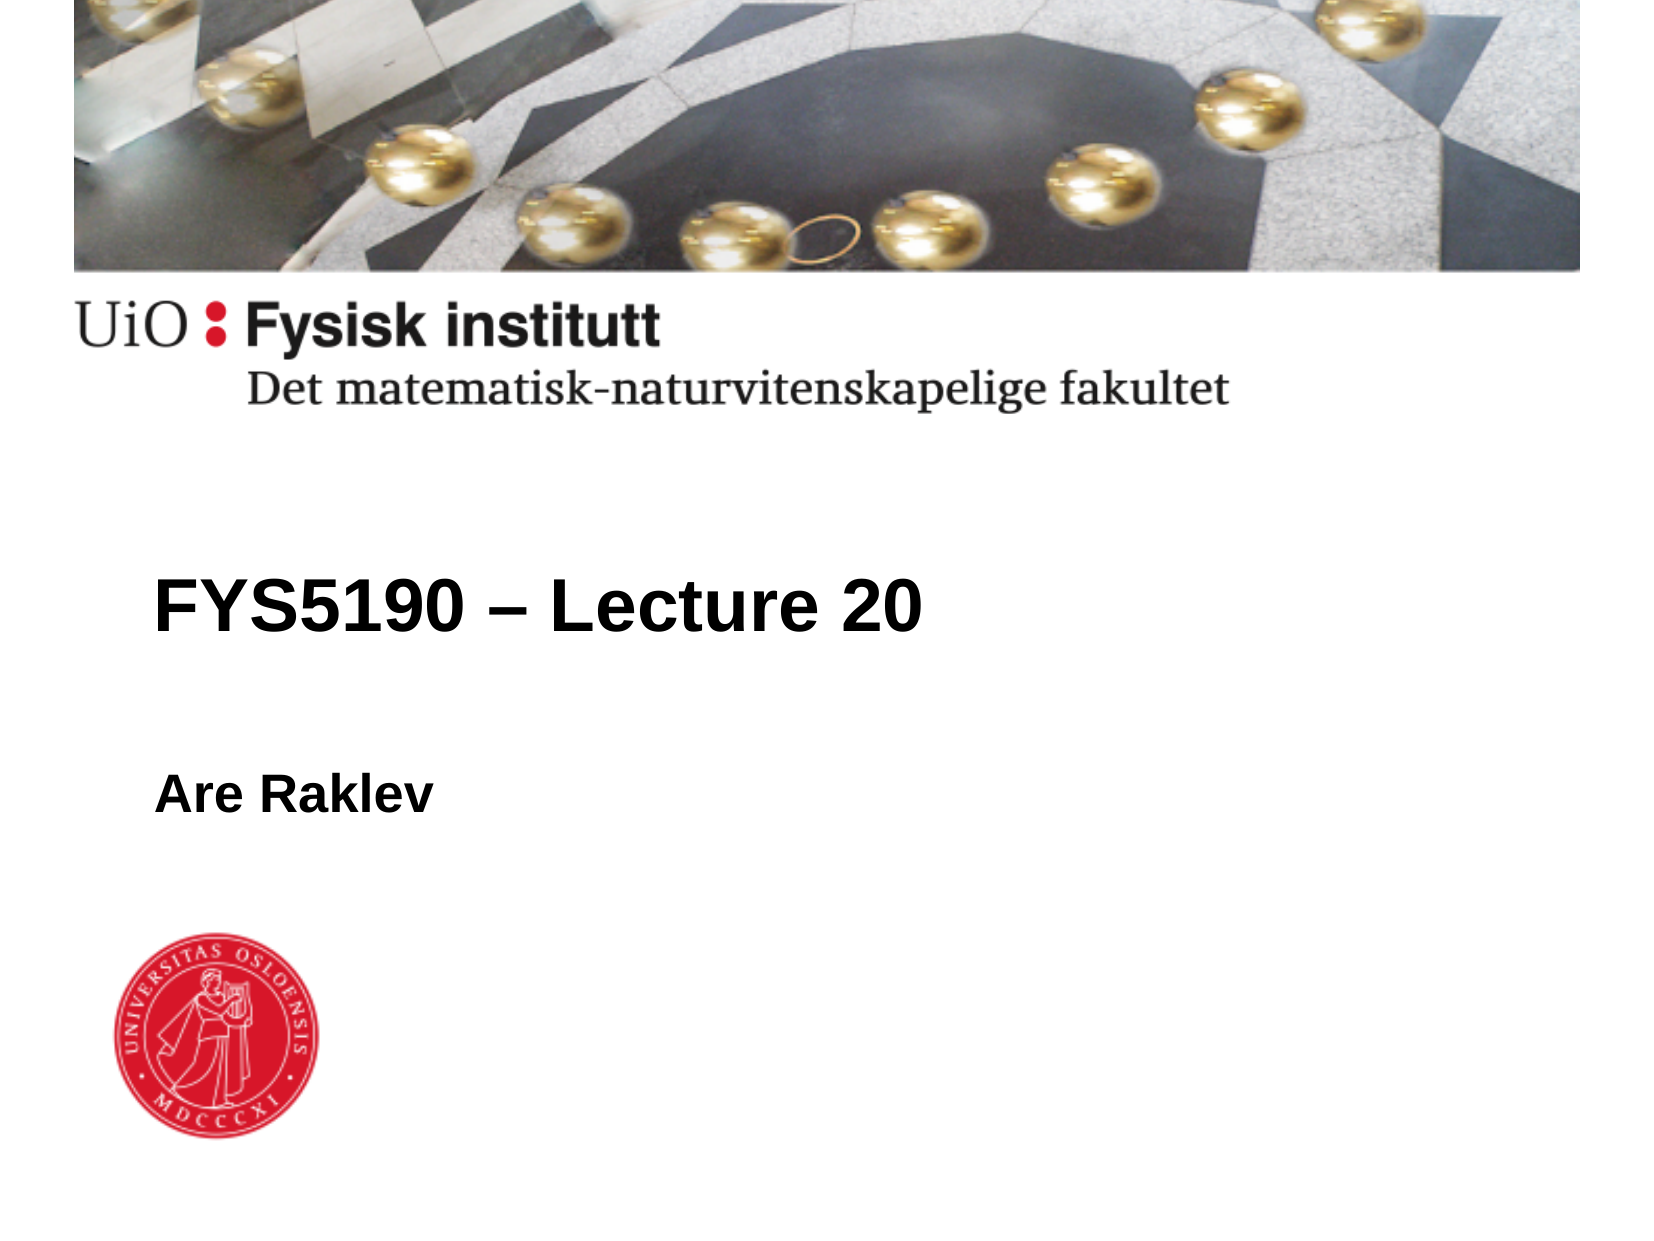

FYS5190 – Lecture 20
# Are Raklev